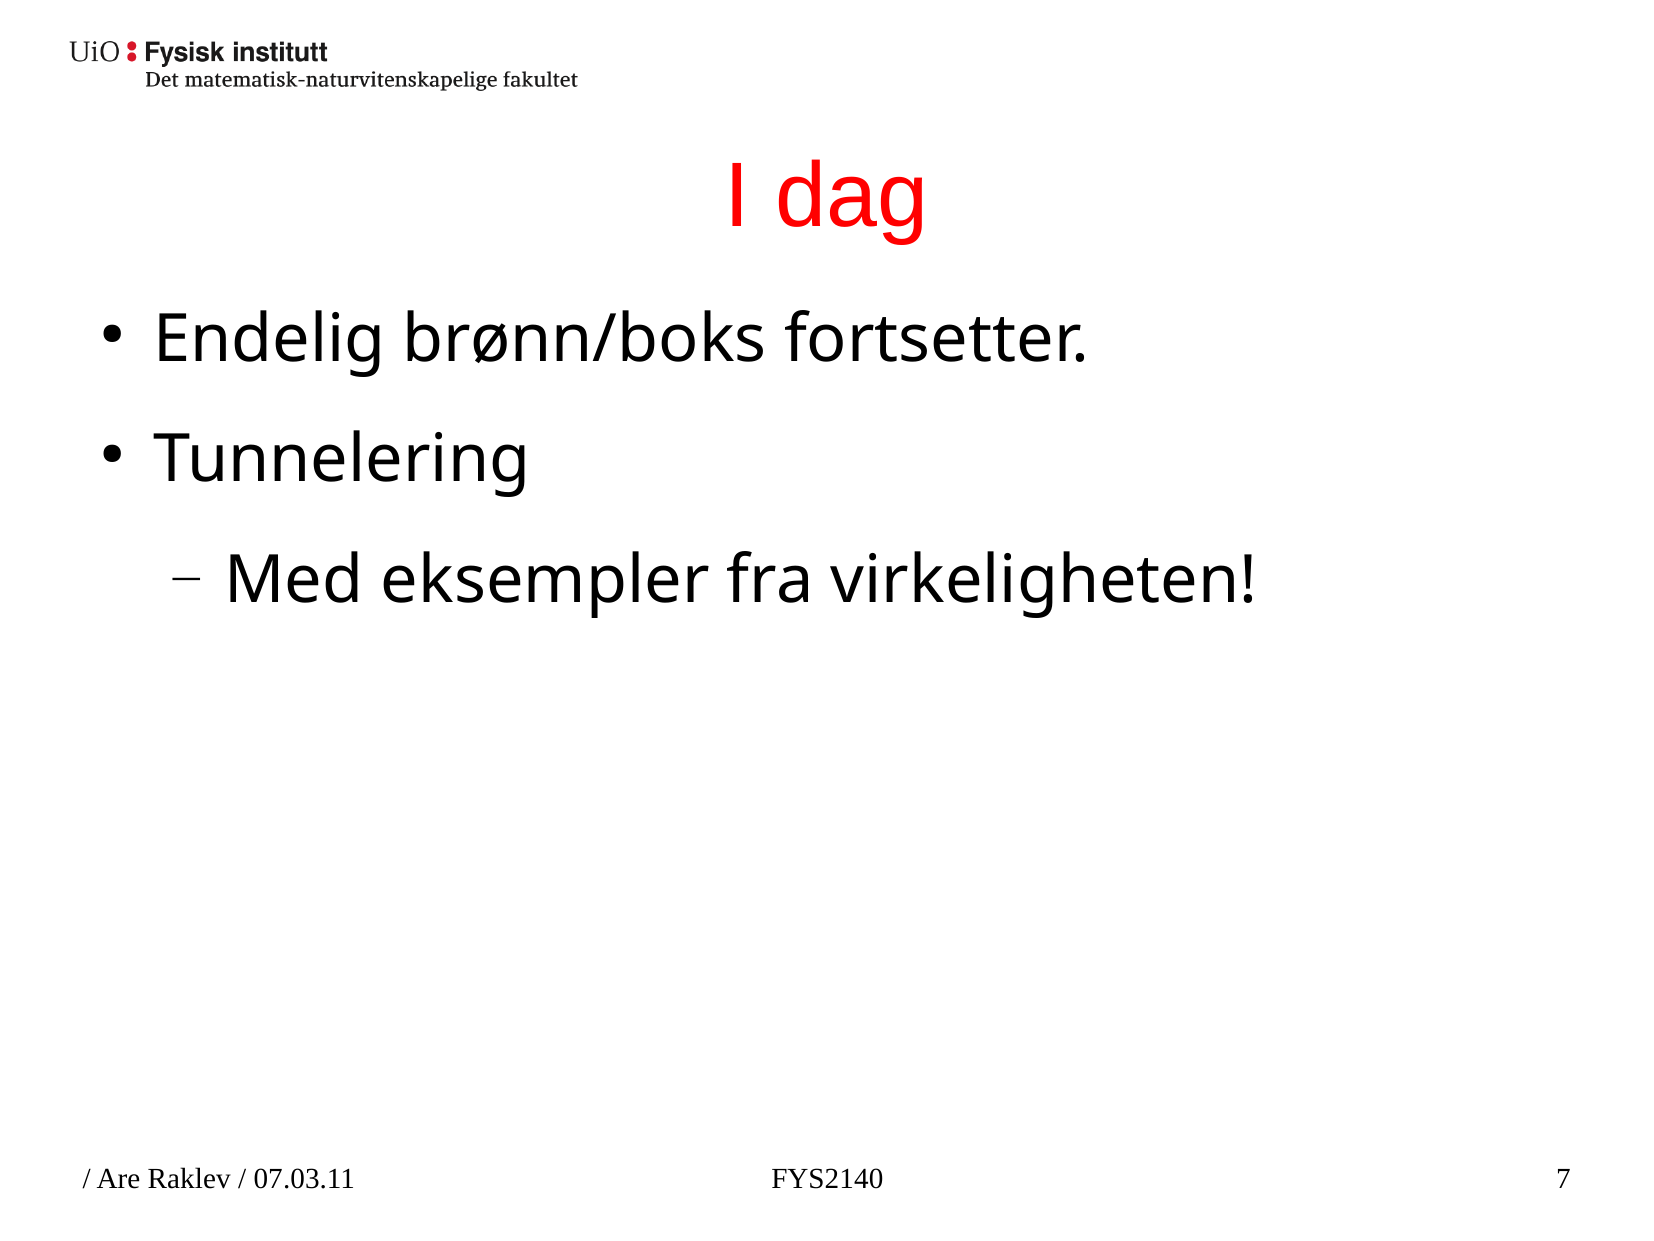

# I dag
Endelig brønn/boks fortsetter.
Tunnelering
Med eksempler fra virkeligheten!
/ Are Raklev / 07.03.11
FYS2140
7